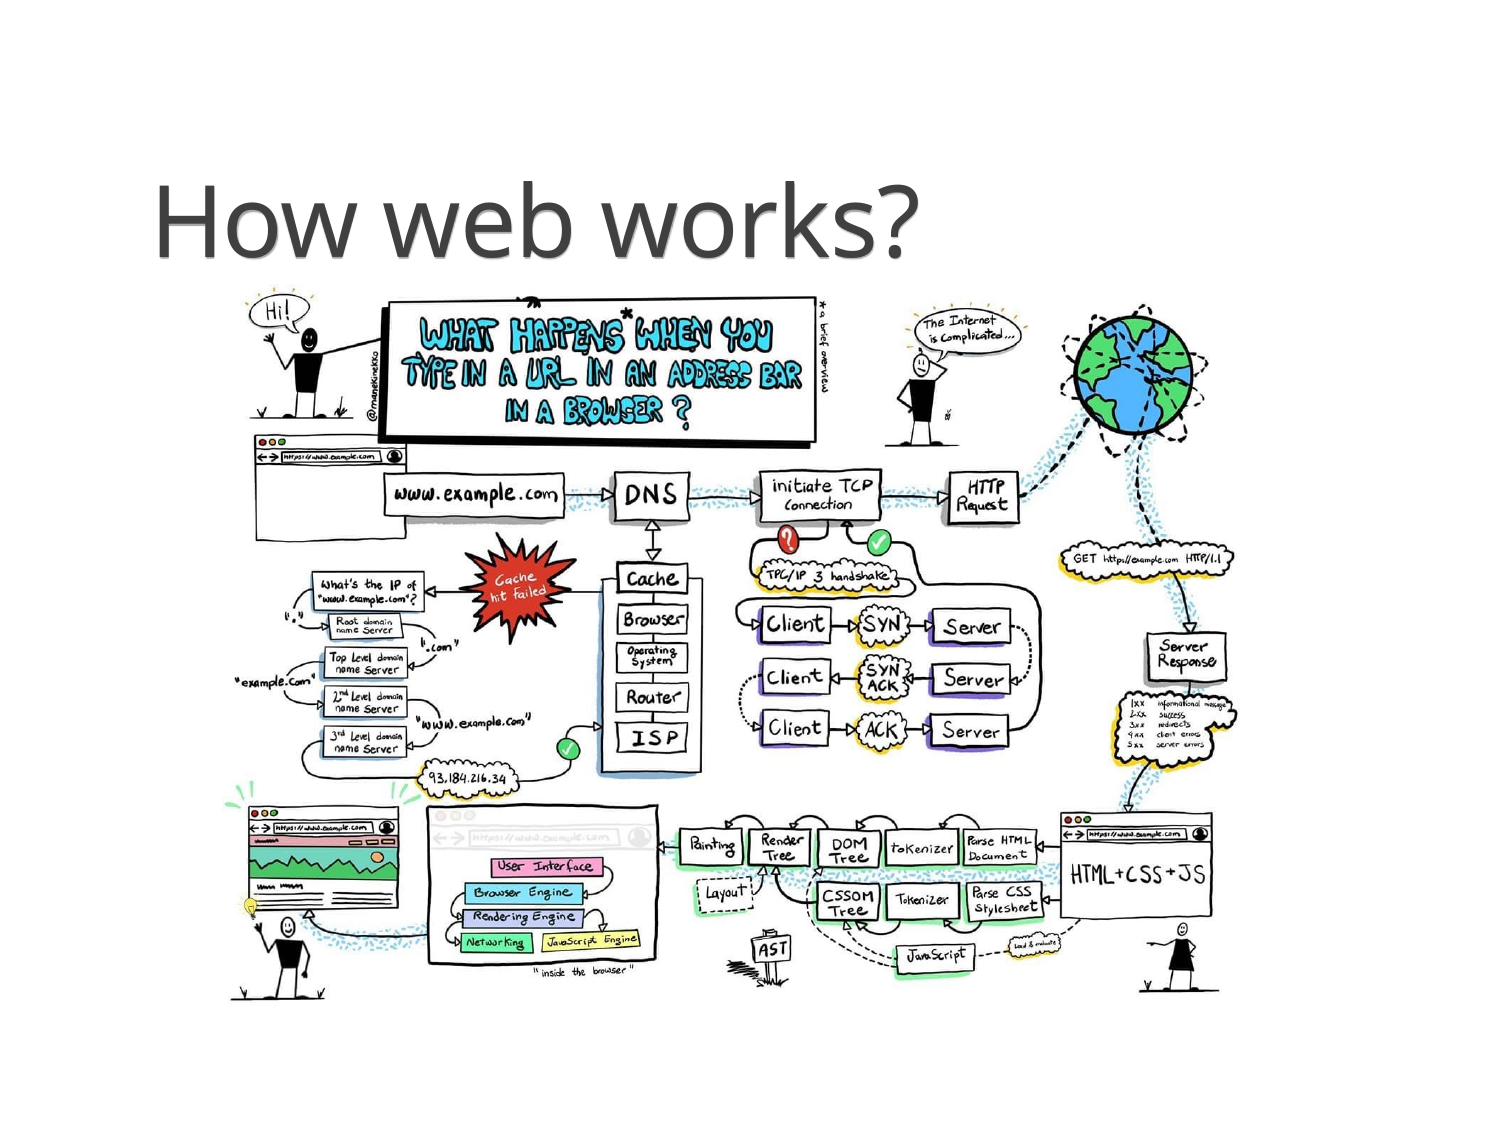

# How web works?
Copyright © Ricci IEONG for UST training 2024
3